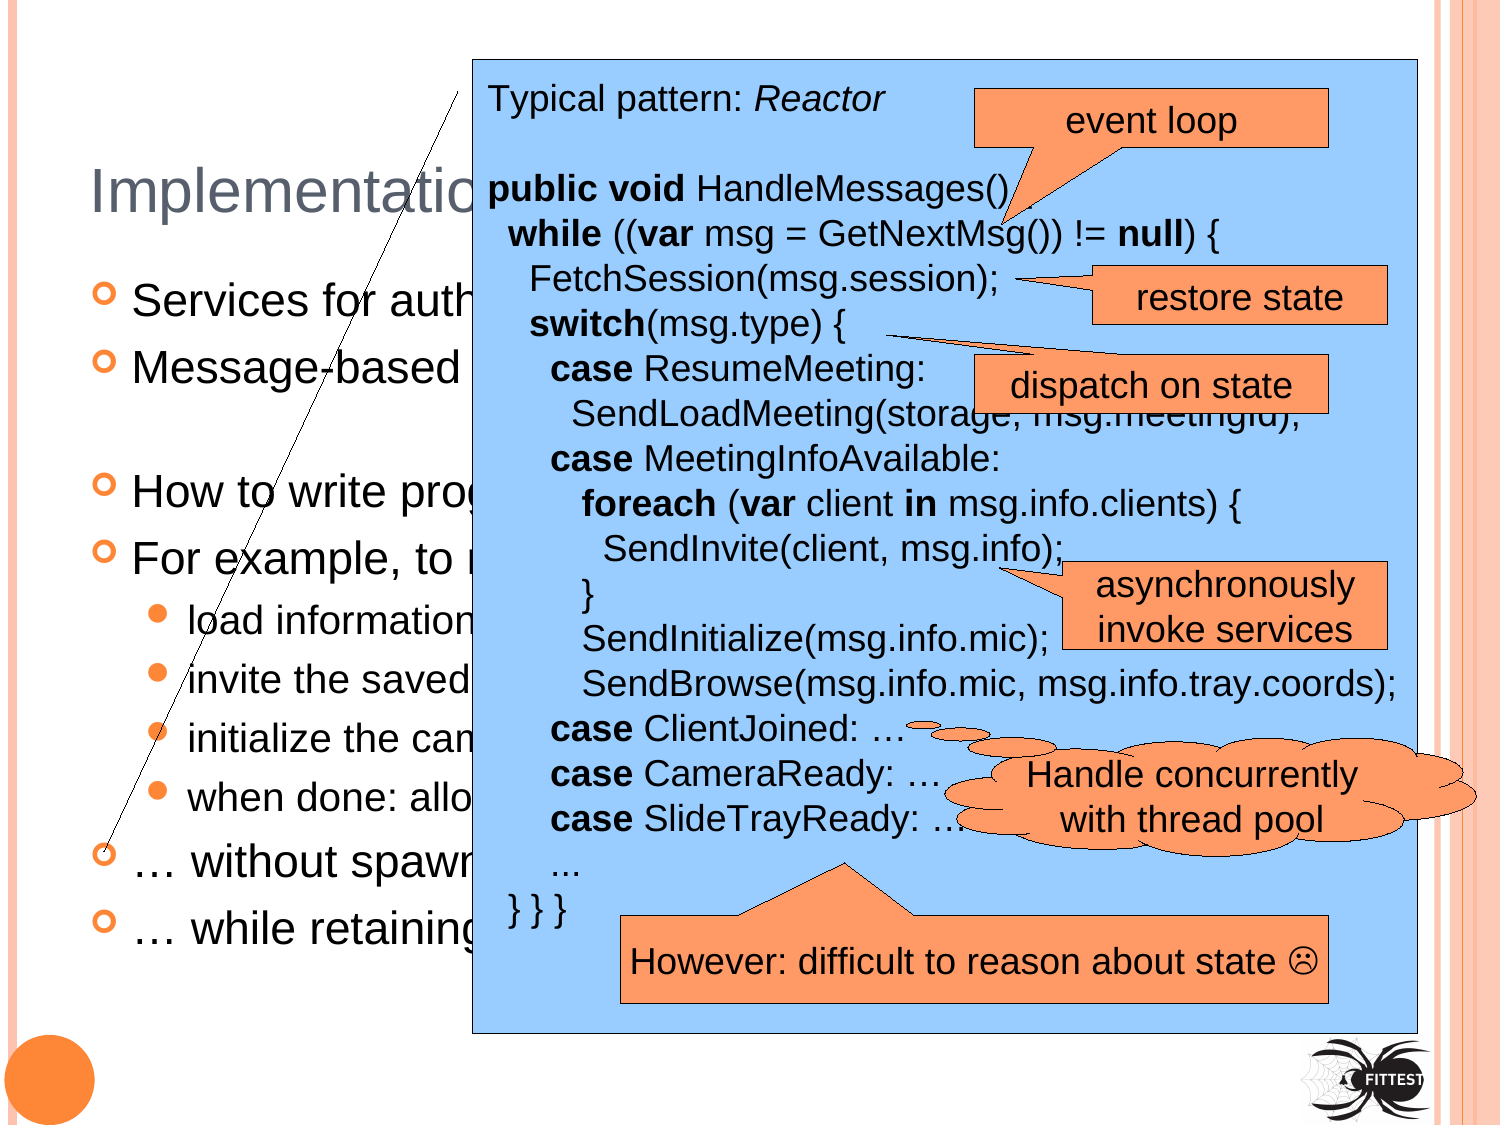

# Implementation
Typical pattern: Reactor
public void HandleMessages() {
 while ((var msg = GetNextMsg()) != null) {
 FetchSession(msg.session);
 switch(msg.type) {
 case ResumeMeeting:
 SendLoadMeeting(storage, msg.meetingId);
 case MeetingInfoAvailable:
 foreach (var client in msg.info.clients) {
 SendInvite(client, msg.info);
 }
 SendInitialize(msg.info.mic);
 SendBrowse(msg.info.mic, msg.info.tray.coords);
 case ClientJoined: …
 case CameraReady: …
 case SlideTrayReady: …
 ...
 } } }
event loop
Services for authentication, storage, microscope control
Message-based infrastructure
How to write programs for such an infrastructure?
For example, to resume a saved meeting:
load information from storage
invite the saved clients again when they reconnect
initialize the camera and slide tray
when done: allow clients to control the microscope
… without spawning excessive amounts of threads?
… while retaining modularity?
restore state
dispatch on state
asynchronously
invoke services
Handle concurrently
with thread pool
However: difficult to reason about state L